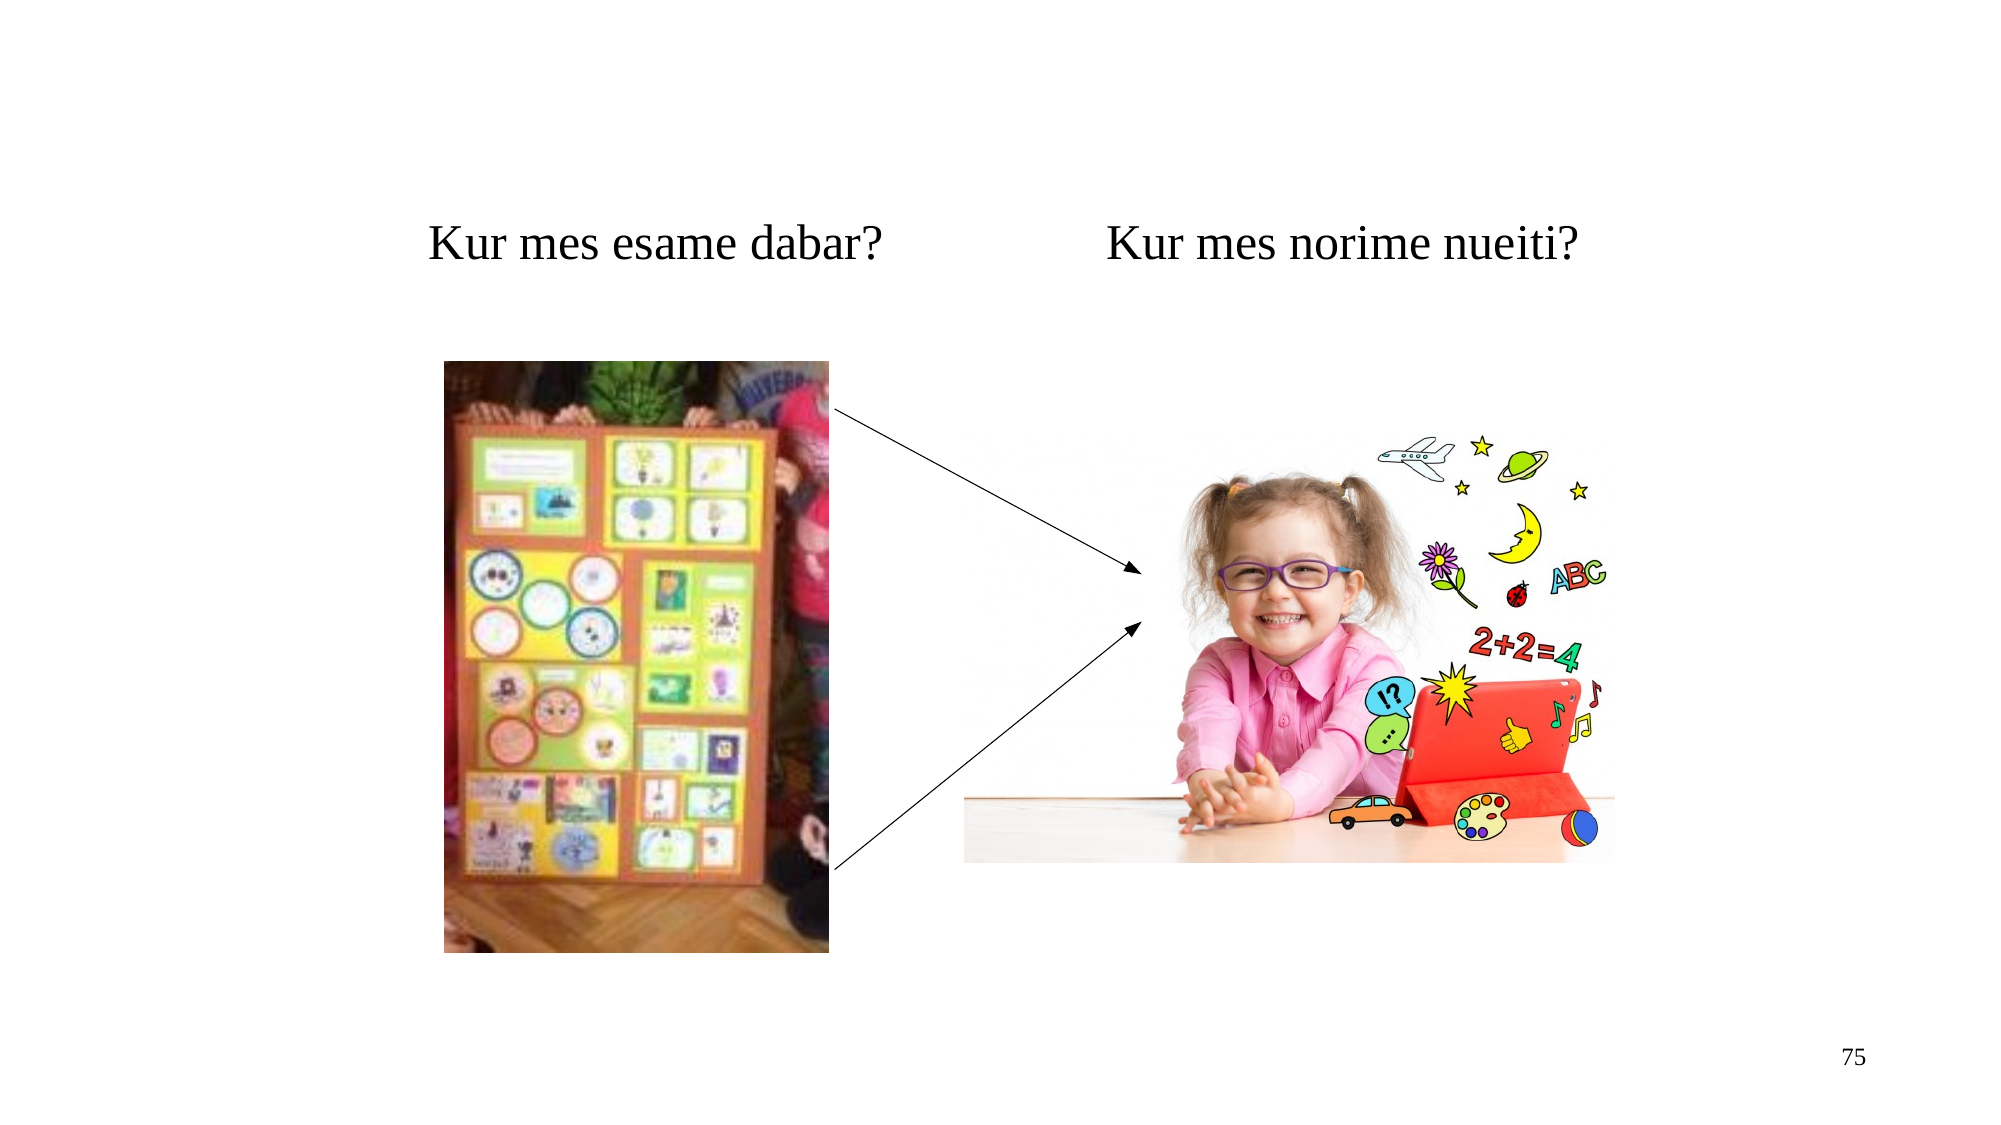

# Kur mes esame dabar?
Kur mes norime nueiti?